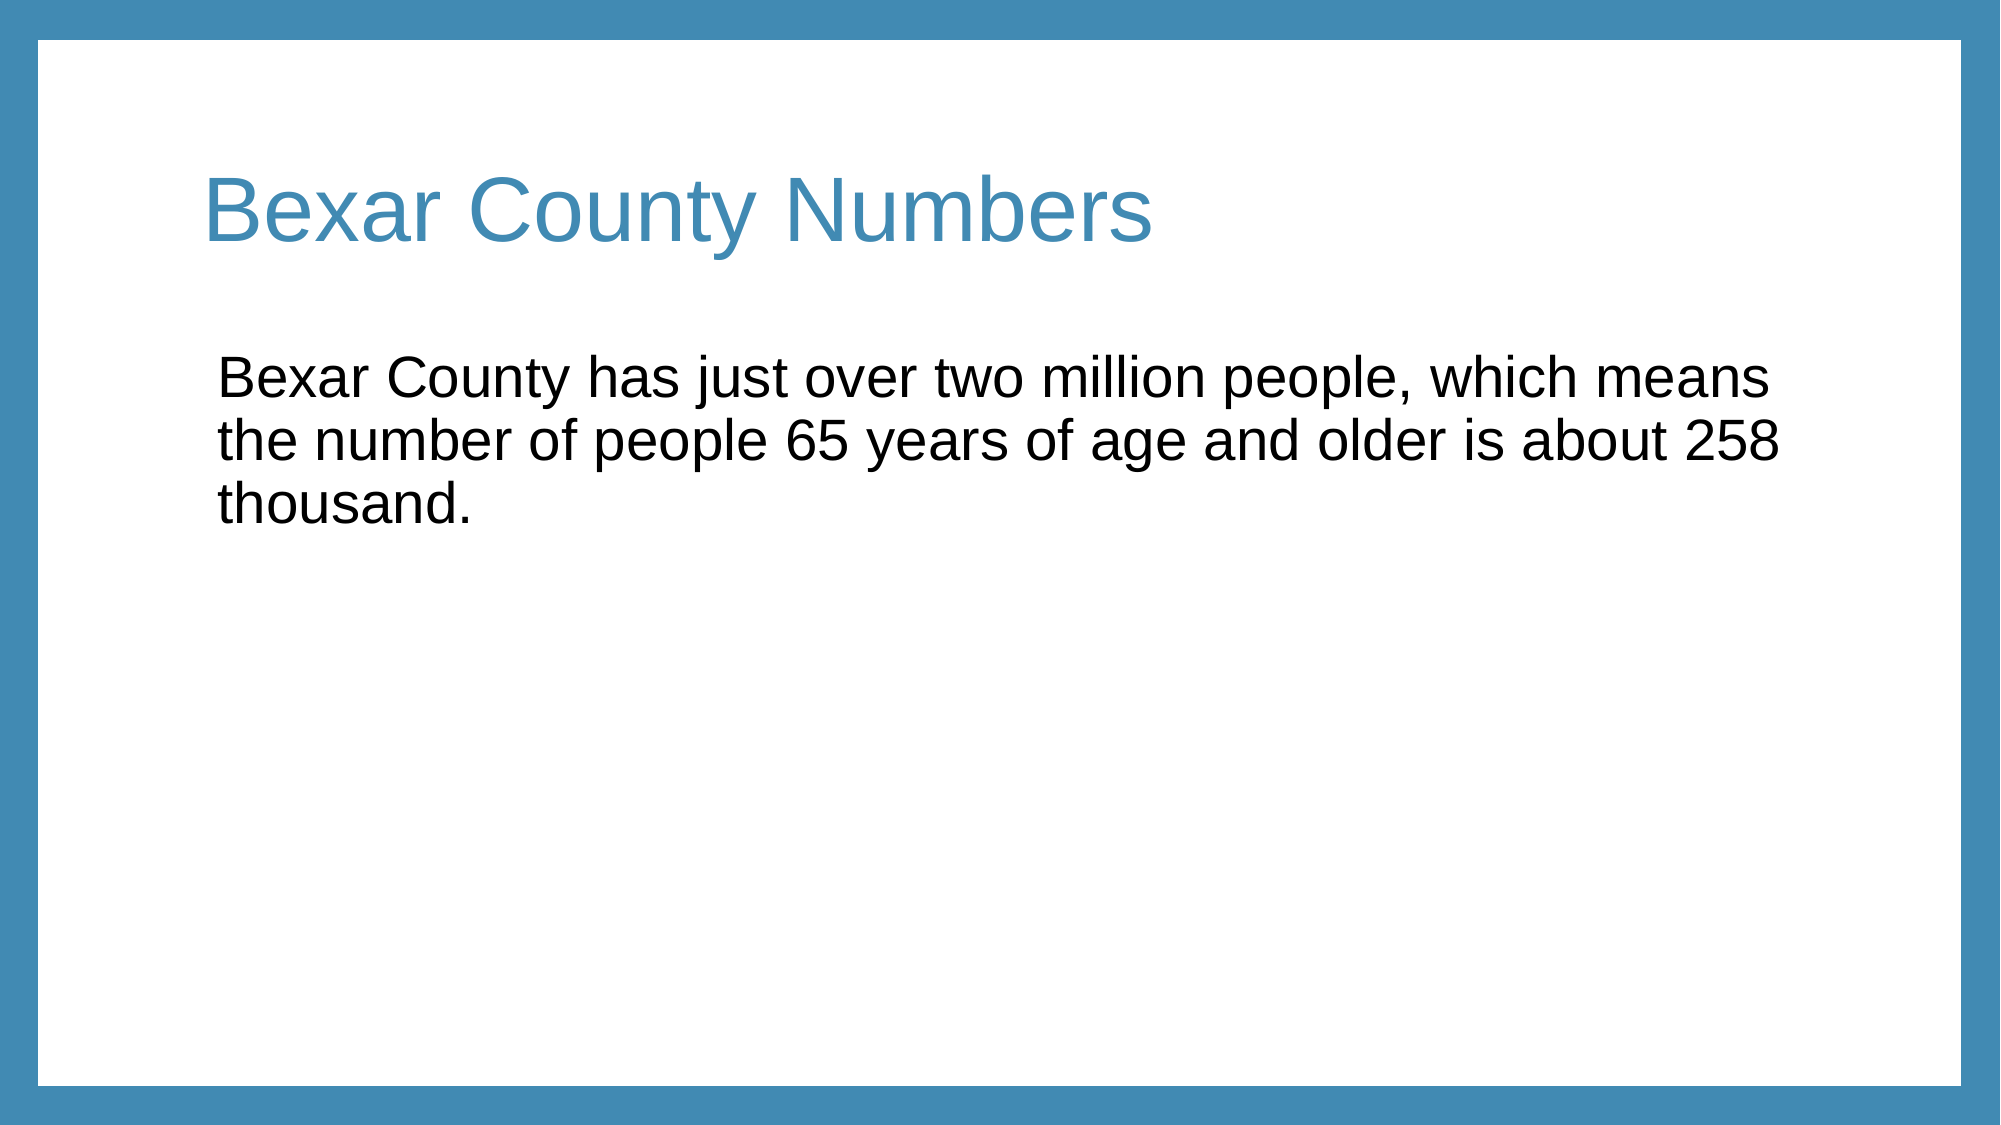

# Bexar County Numbers
Bexar County has just over two million people, which means the number of people 65 years of age and older is about 258 thousand.